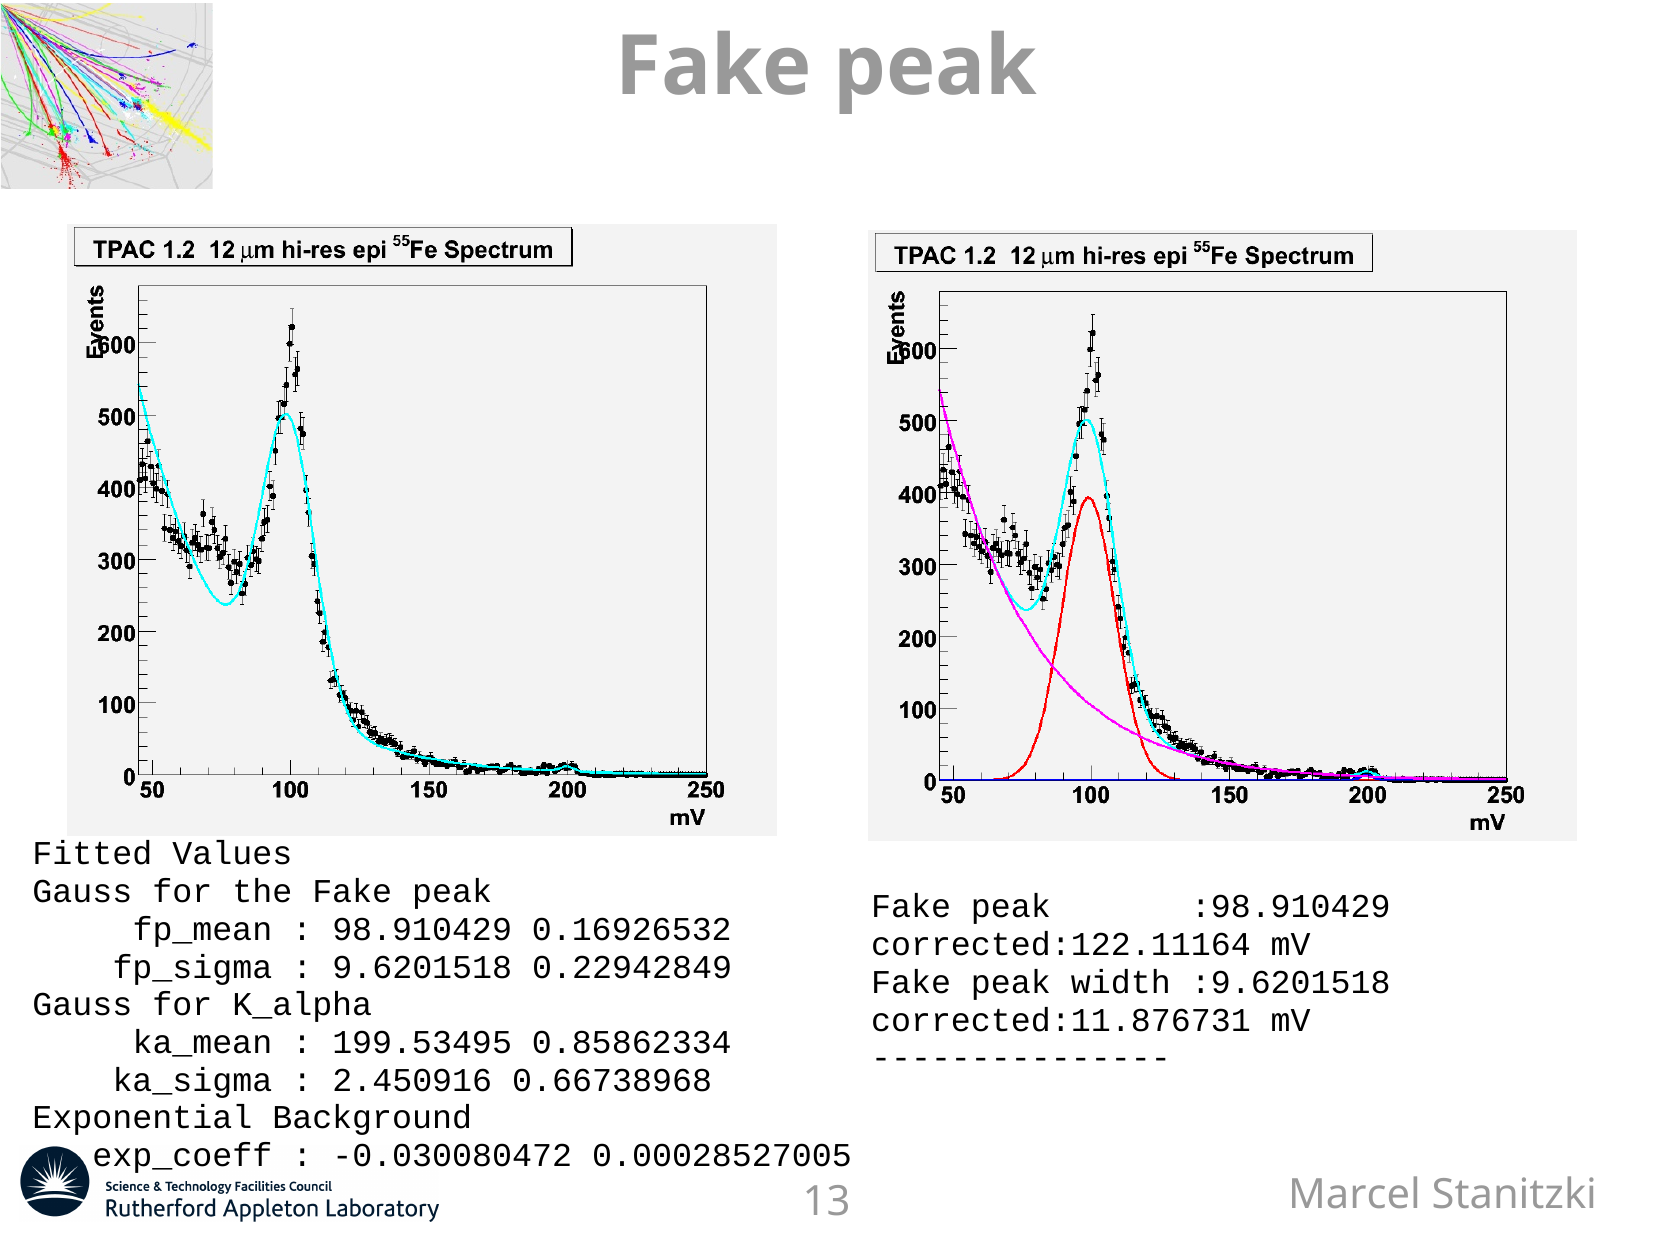

# Fake peak
Fitted Values
Gauss for the Fake peak
 fp_mean : 98.910429 0.16926532
 fp_sigma : 9.6201518 0.22942849
Gauss for K_alpha
 ka_mean : 199.53495 0.85862334
 ka_sigma : 2.450916 0.66738968
Exponential Background
 exp_coeff : -0.030080472 0.00028527005
Fake peak :98.910429 corrected:122.11164 mV
Fake peak width :9.6201518 corrected:11.876731 mV
---------------